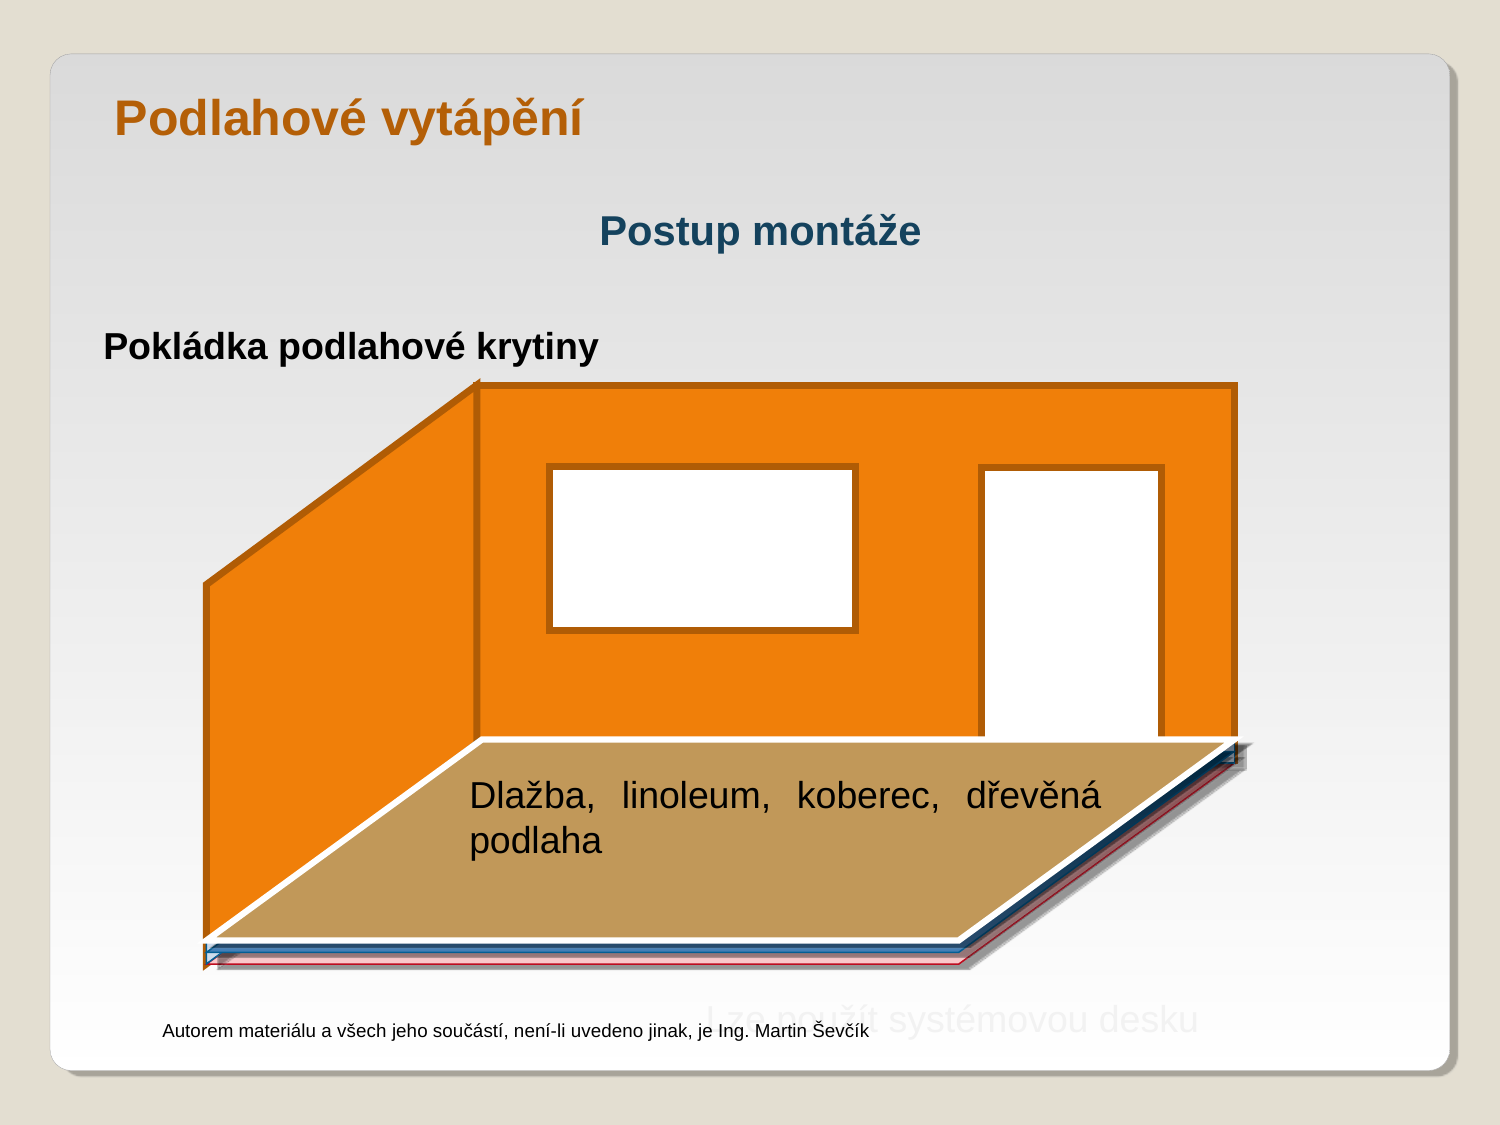

Podlahové vytápění
Postup montáže
Pokládka podlahové krytiny
Dlažba, linoleum, koberec, dřevěná podlaha
Přirozené zrání betonu
Lze použít systémovou desku
Autorem materiálu a všech jeho součástí, není-li uvedeno jinak, je Ing. Martin Ševčík